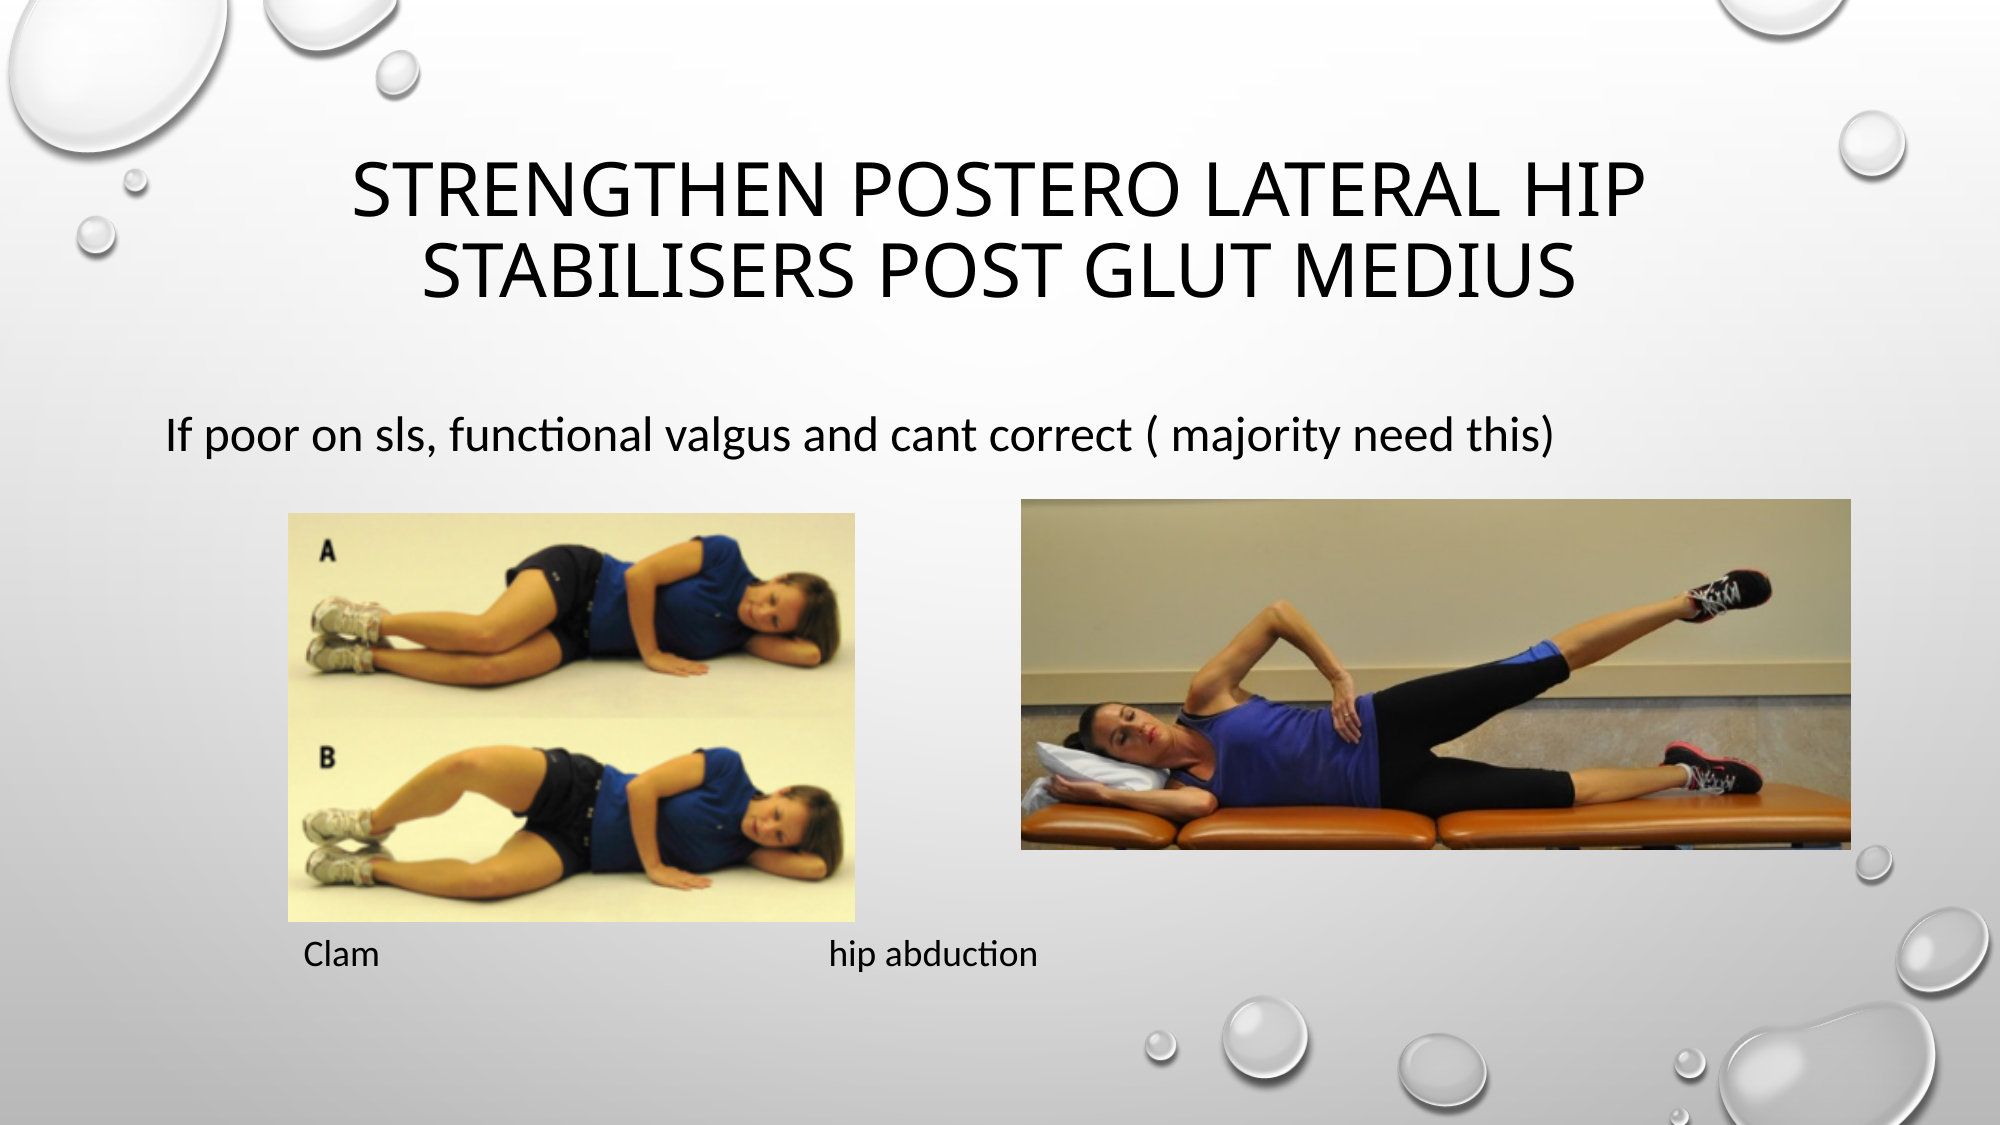

# Strengthen postero lateral hip stabilisers Post glut medius
If poor on sls, functional valgus and cant correct ( majority need this)
Clam 						hip abduction